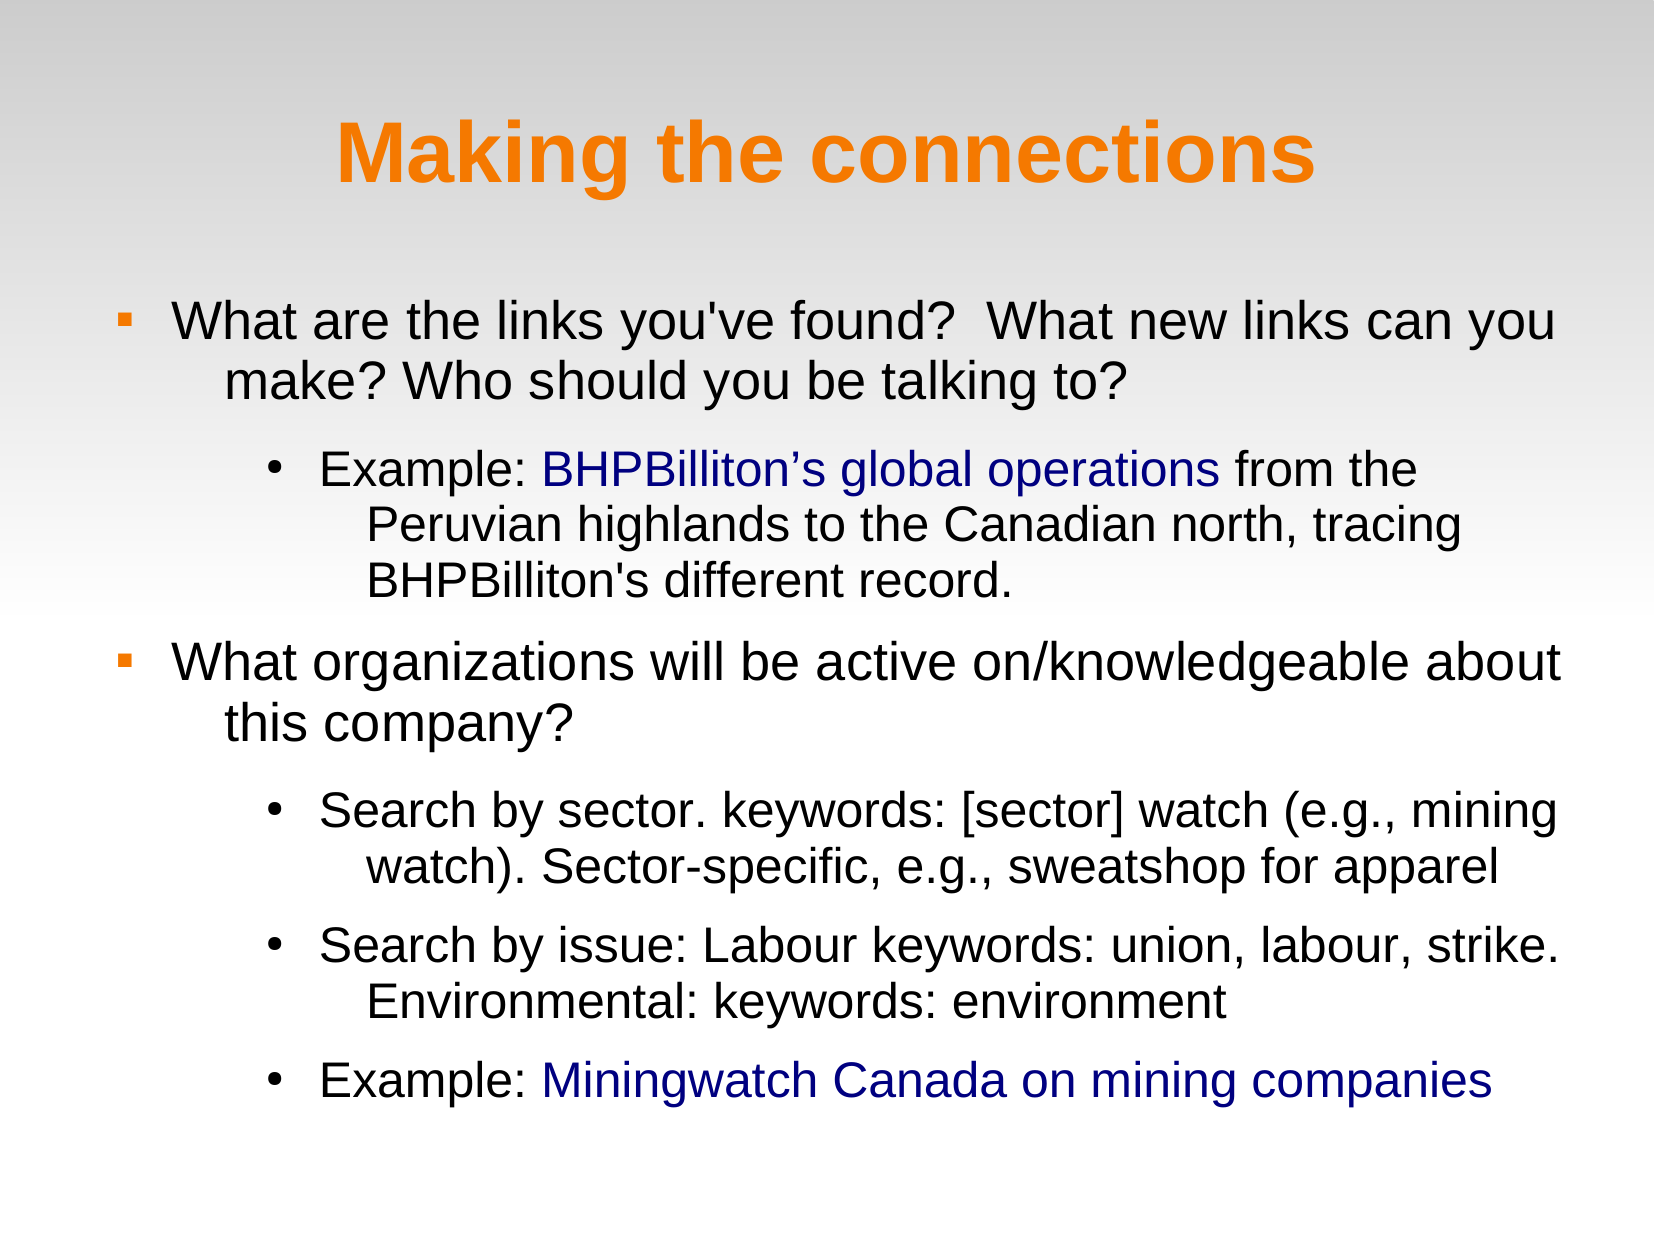

# Making the connections
What are the links you've found? What new links can you make? Who should you be talking to?
Example: BHPBilliton’s global operations from the Peruvian highlands to the Canadian north, tracing BHPBilliton's different record.
What organizations will be active on/knowledgeable about this company?
Search by sector. keywords: [sector] watch (e.g., mining watch). Sector-specific, e.g., sweatshop for apparel
Search by issue: Labour keywords: union, labour, strike. Environmental: keywords: environment
Example: Miningwatch Canada on mining companies